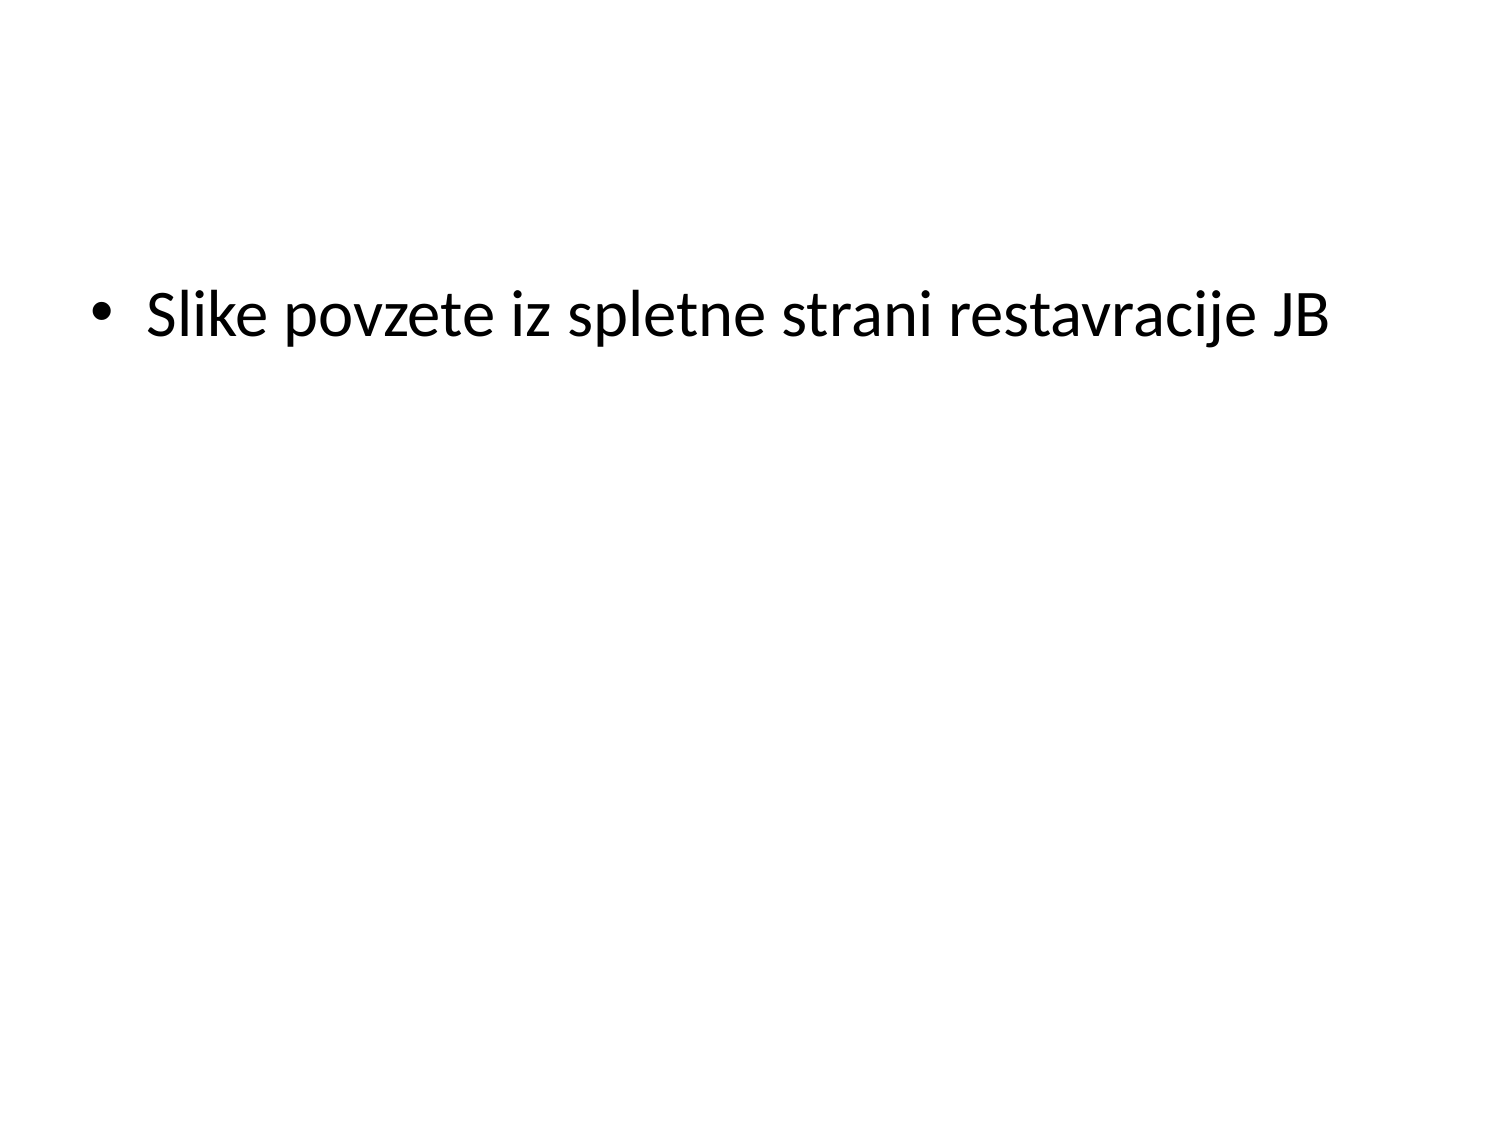

# Slike povzete iz spletne strani restavracije JB